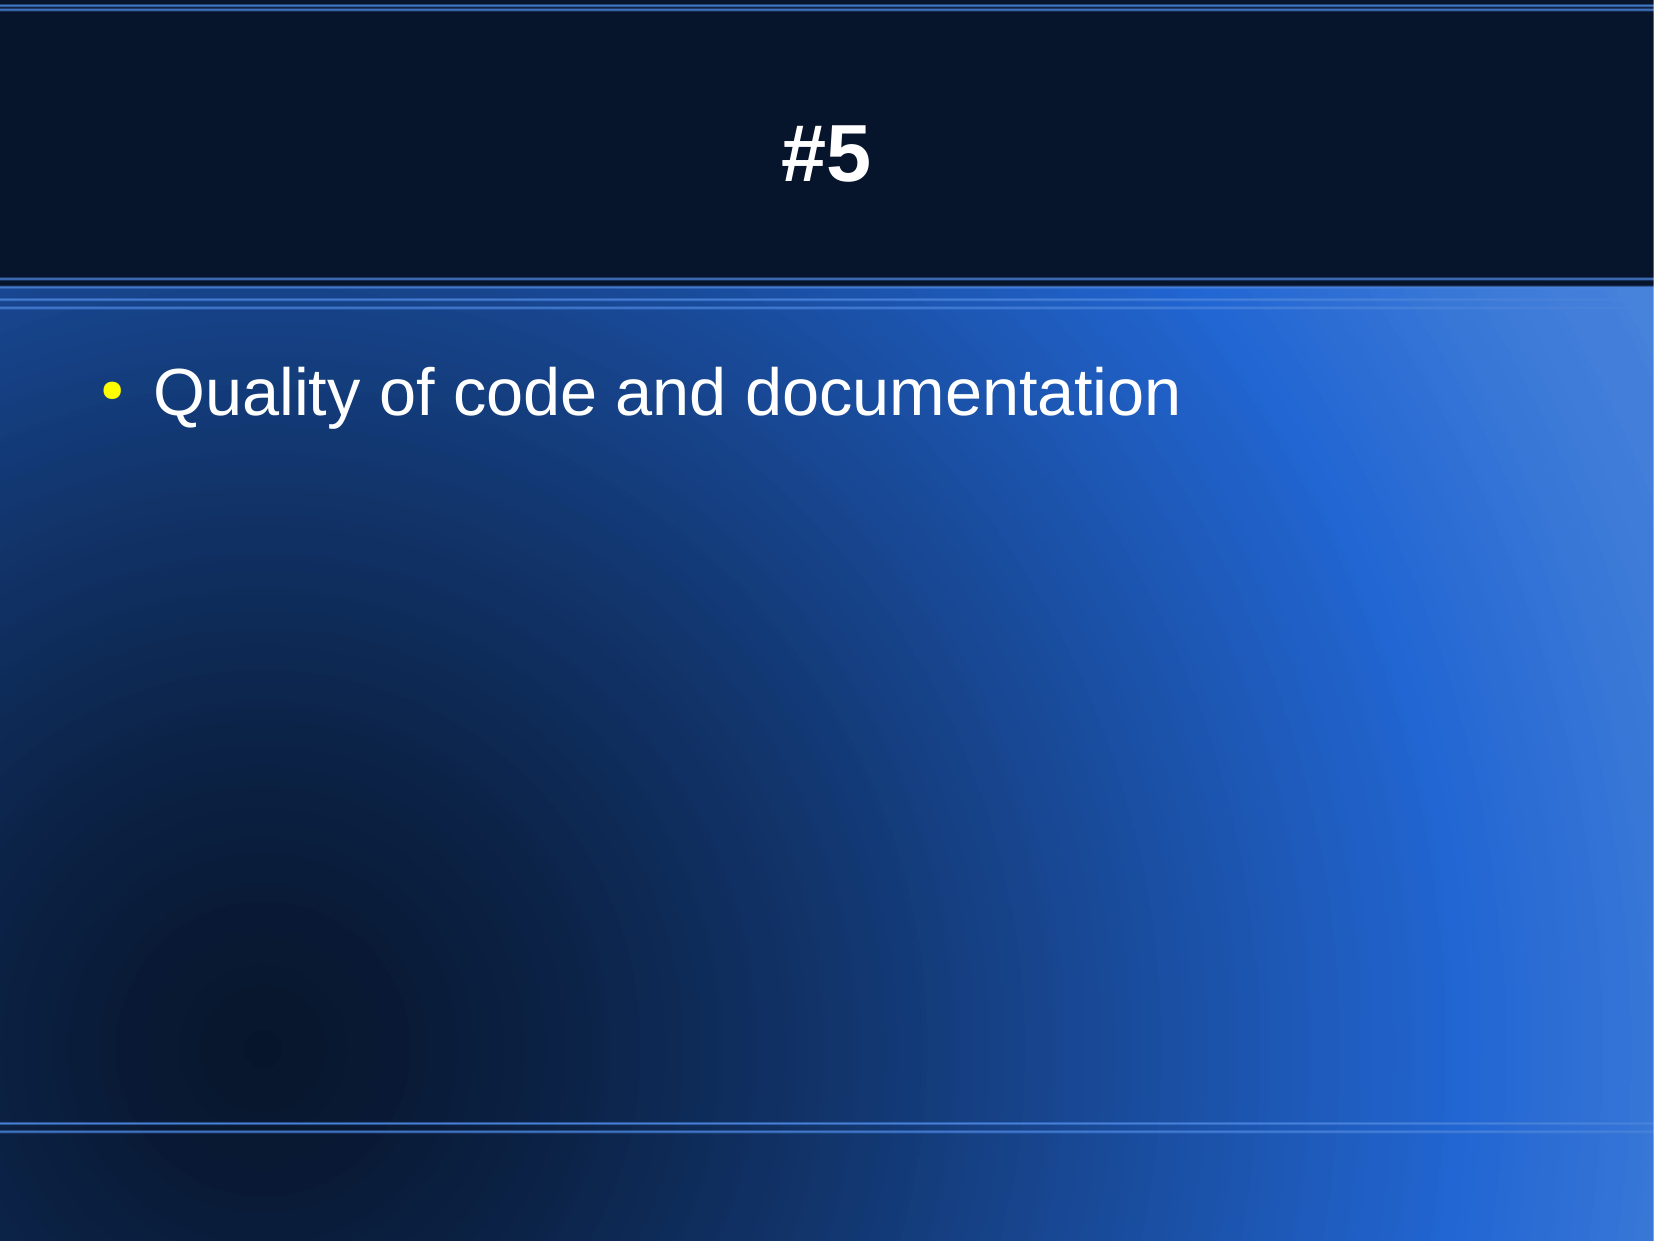

# #5
Quality of code and documentation